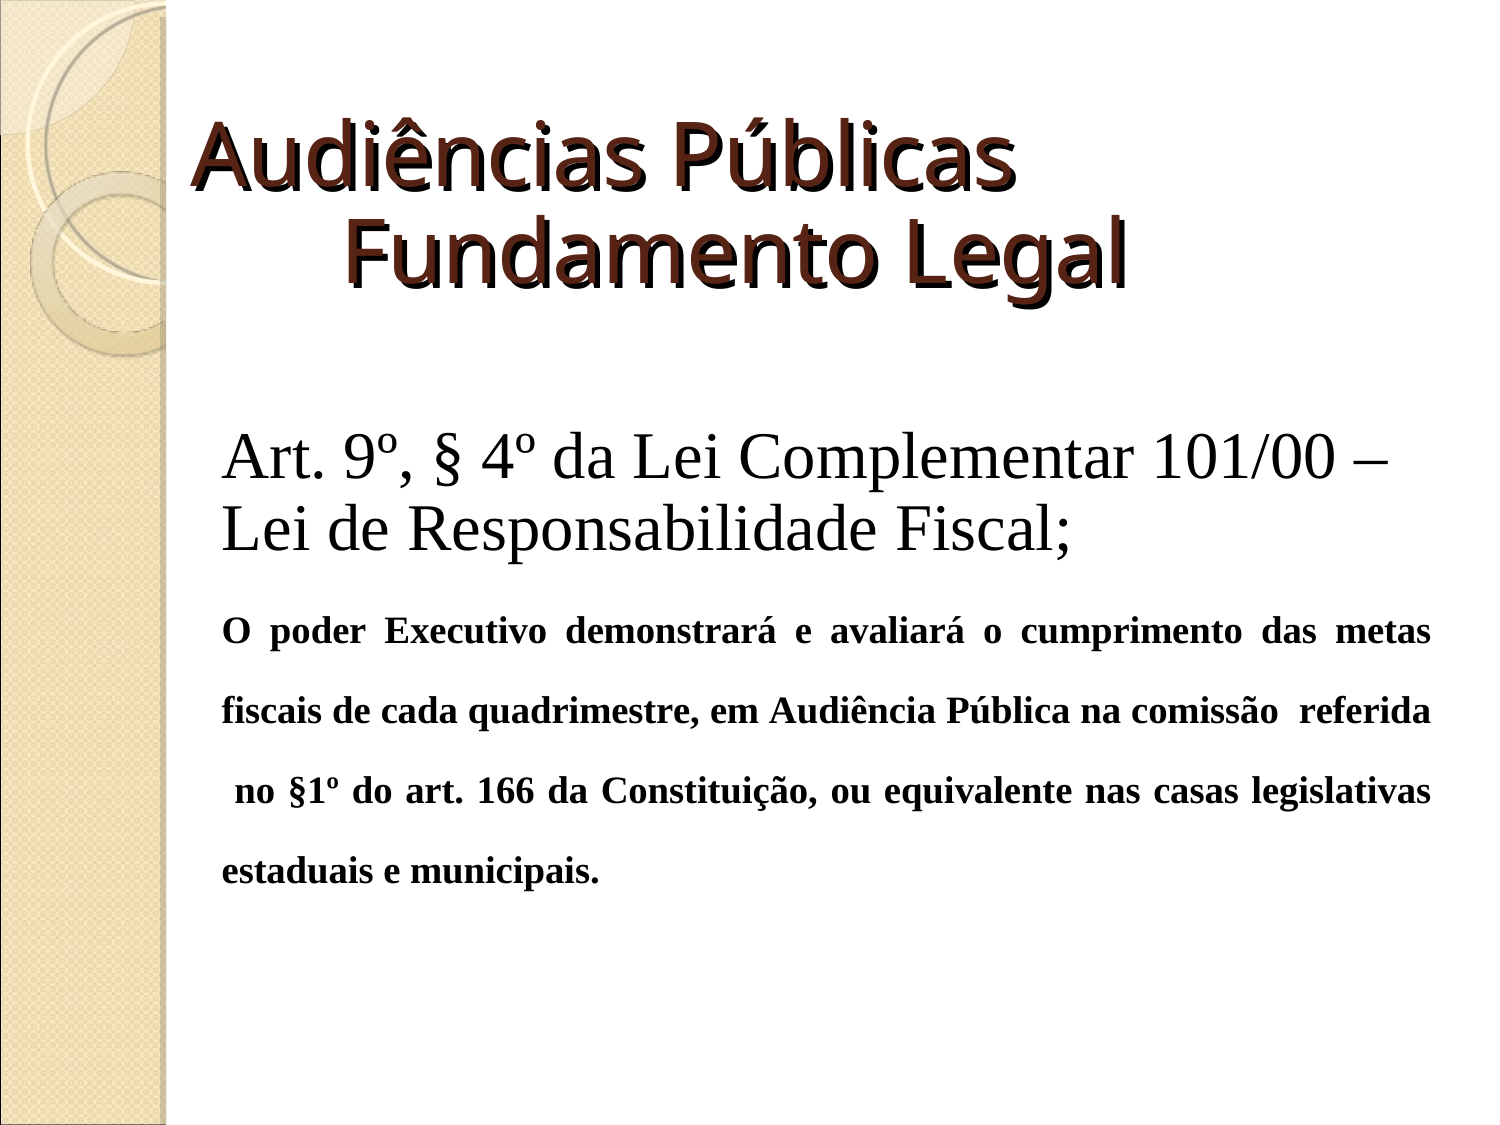

Audiências Públicas
	Fundamento Legal
Art. 9º, § 4º da Lei Complementar 101/00 – Lei de Responsabilidade Fiscal;
O poder Executivo demonstrará e avaliará o cumprimento das metas fiscais de cada quadrimestre, em Audiência Pública na comissão referida no §1º do art. 166 da Constituição, ou equivalente nas casas legislativas estaduais e municipais.